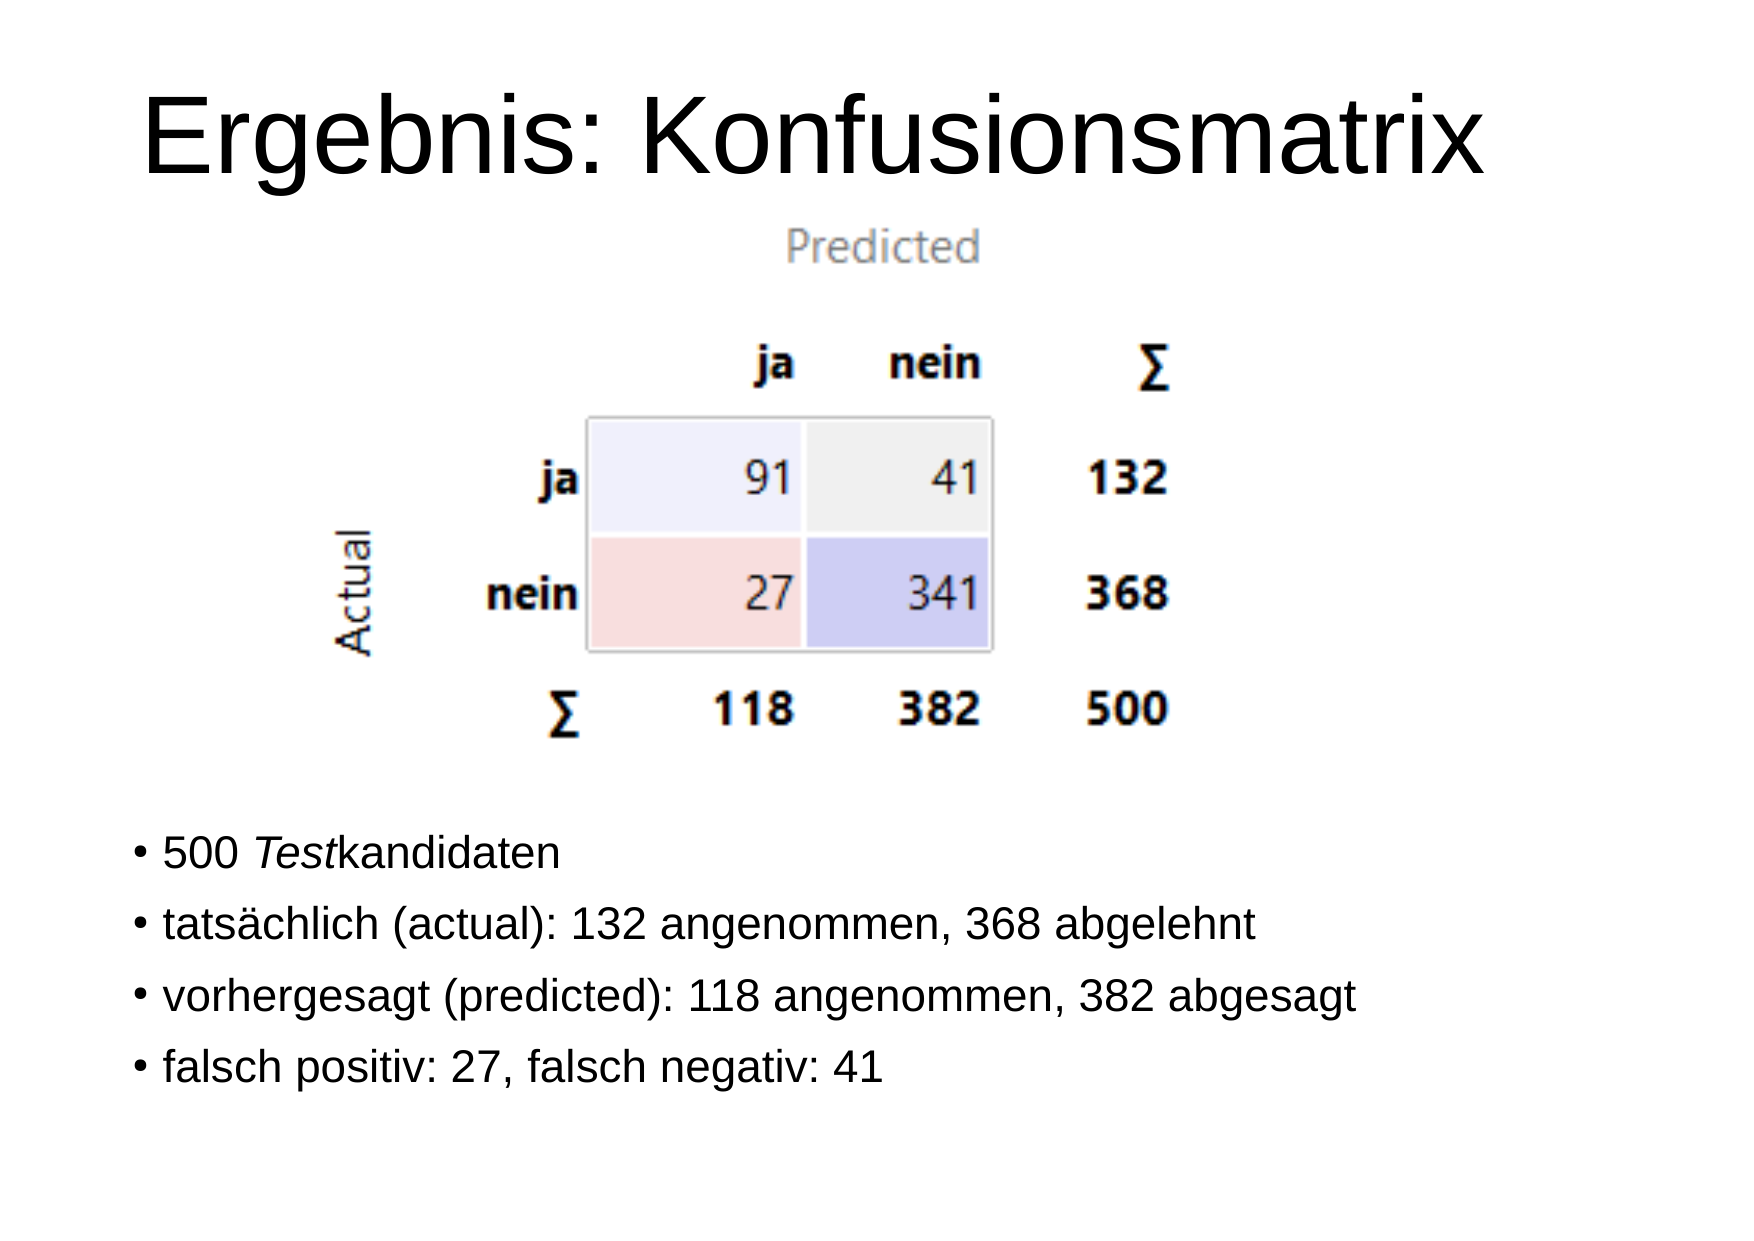

# Ergebnis: Konfusionsmatrix
500 Testkandidaten
tatsächlich (actual): 132 angenommen, 368 abgelehnt
vorhergesagt (predicted): 118 angenommen, 382 abgesagt
falsch positiv: 27, falsch negativ: 41